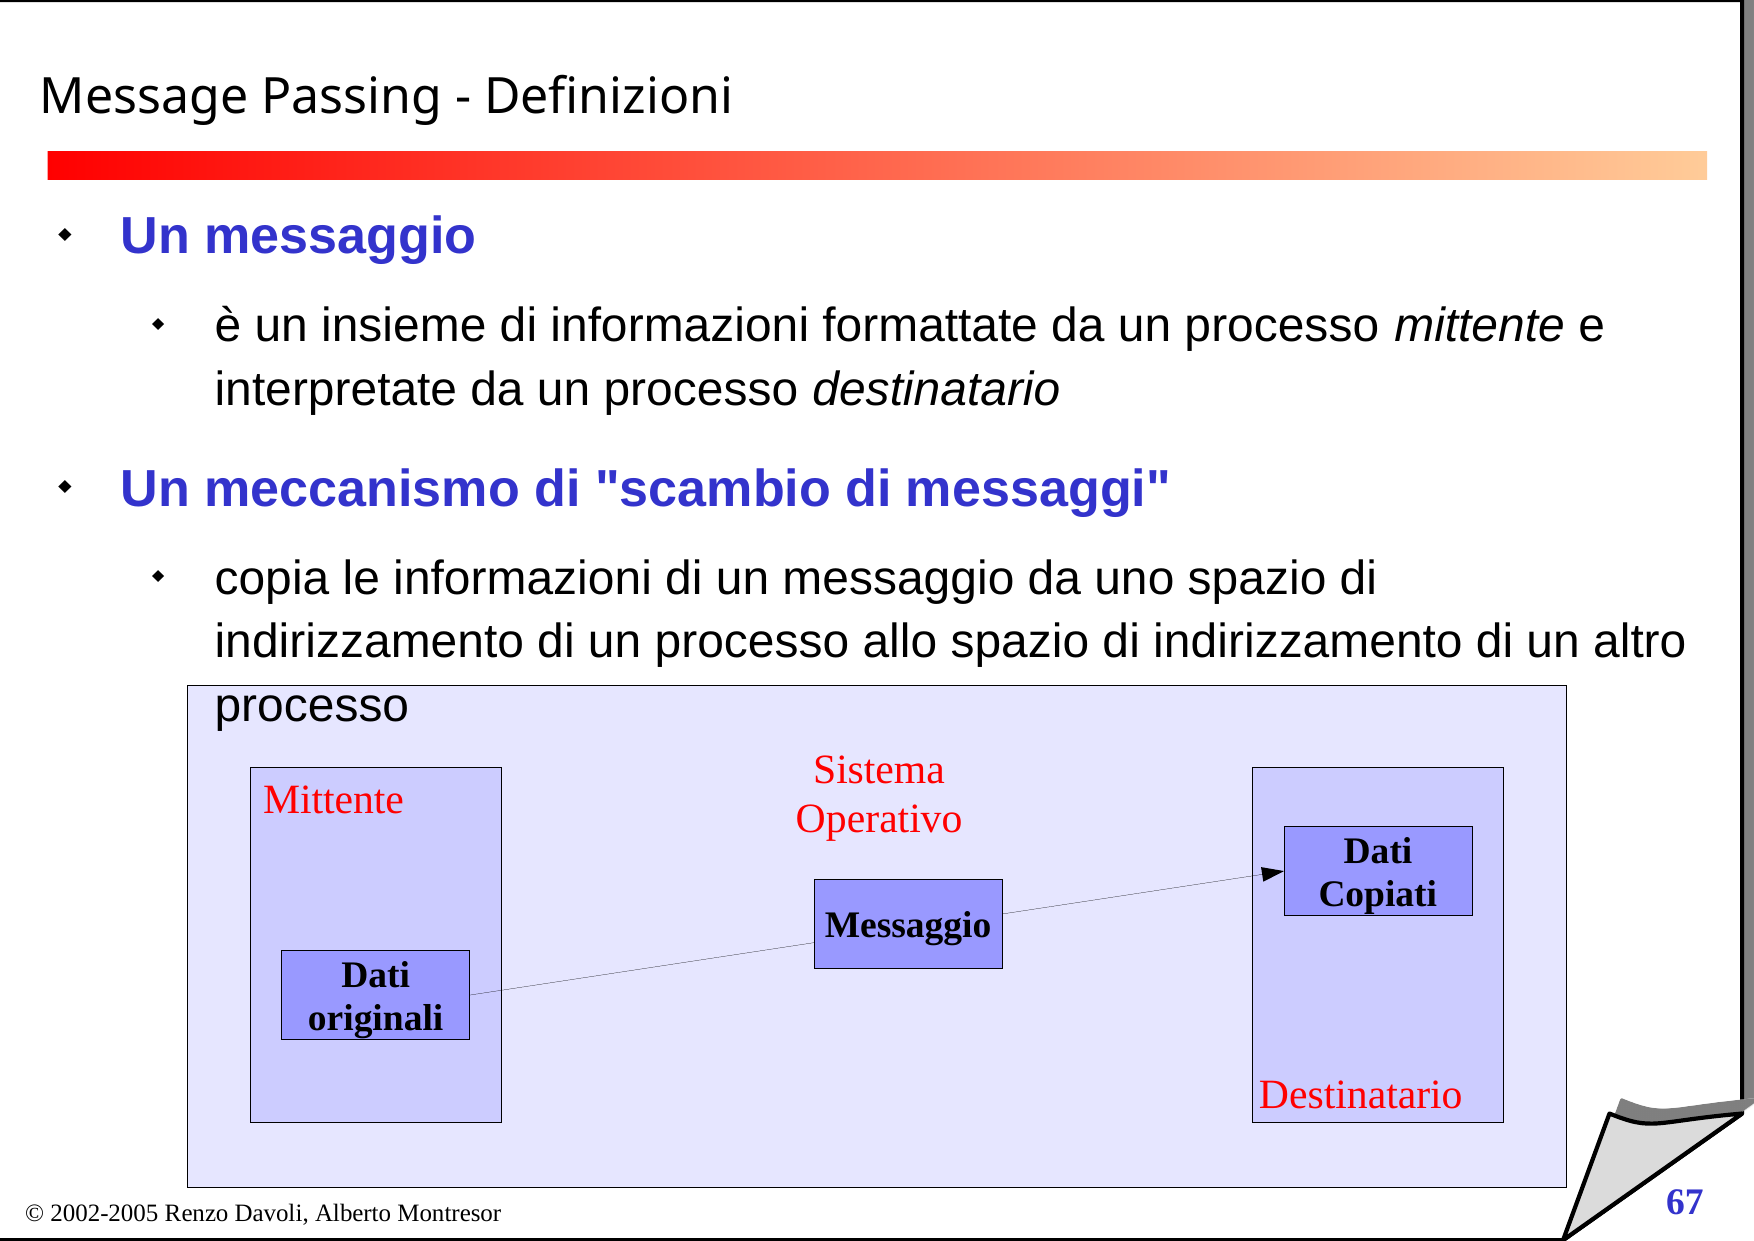

# Message Passing - Definizioni
Un messaggio
è un insieme di informazioni formattate da un processo mittente e interpretate da un processo destinatario
Un meccanismo di "scambio di messaggi"
copia le informazioni di un messaggio da uno spazio di indirizzamento di un processo allo spazio di indirizzamento di un altro processo
Sistema
Operativo
Mittente
Dati
Copiati
Messaggio
Dati
originali
Destinatario